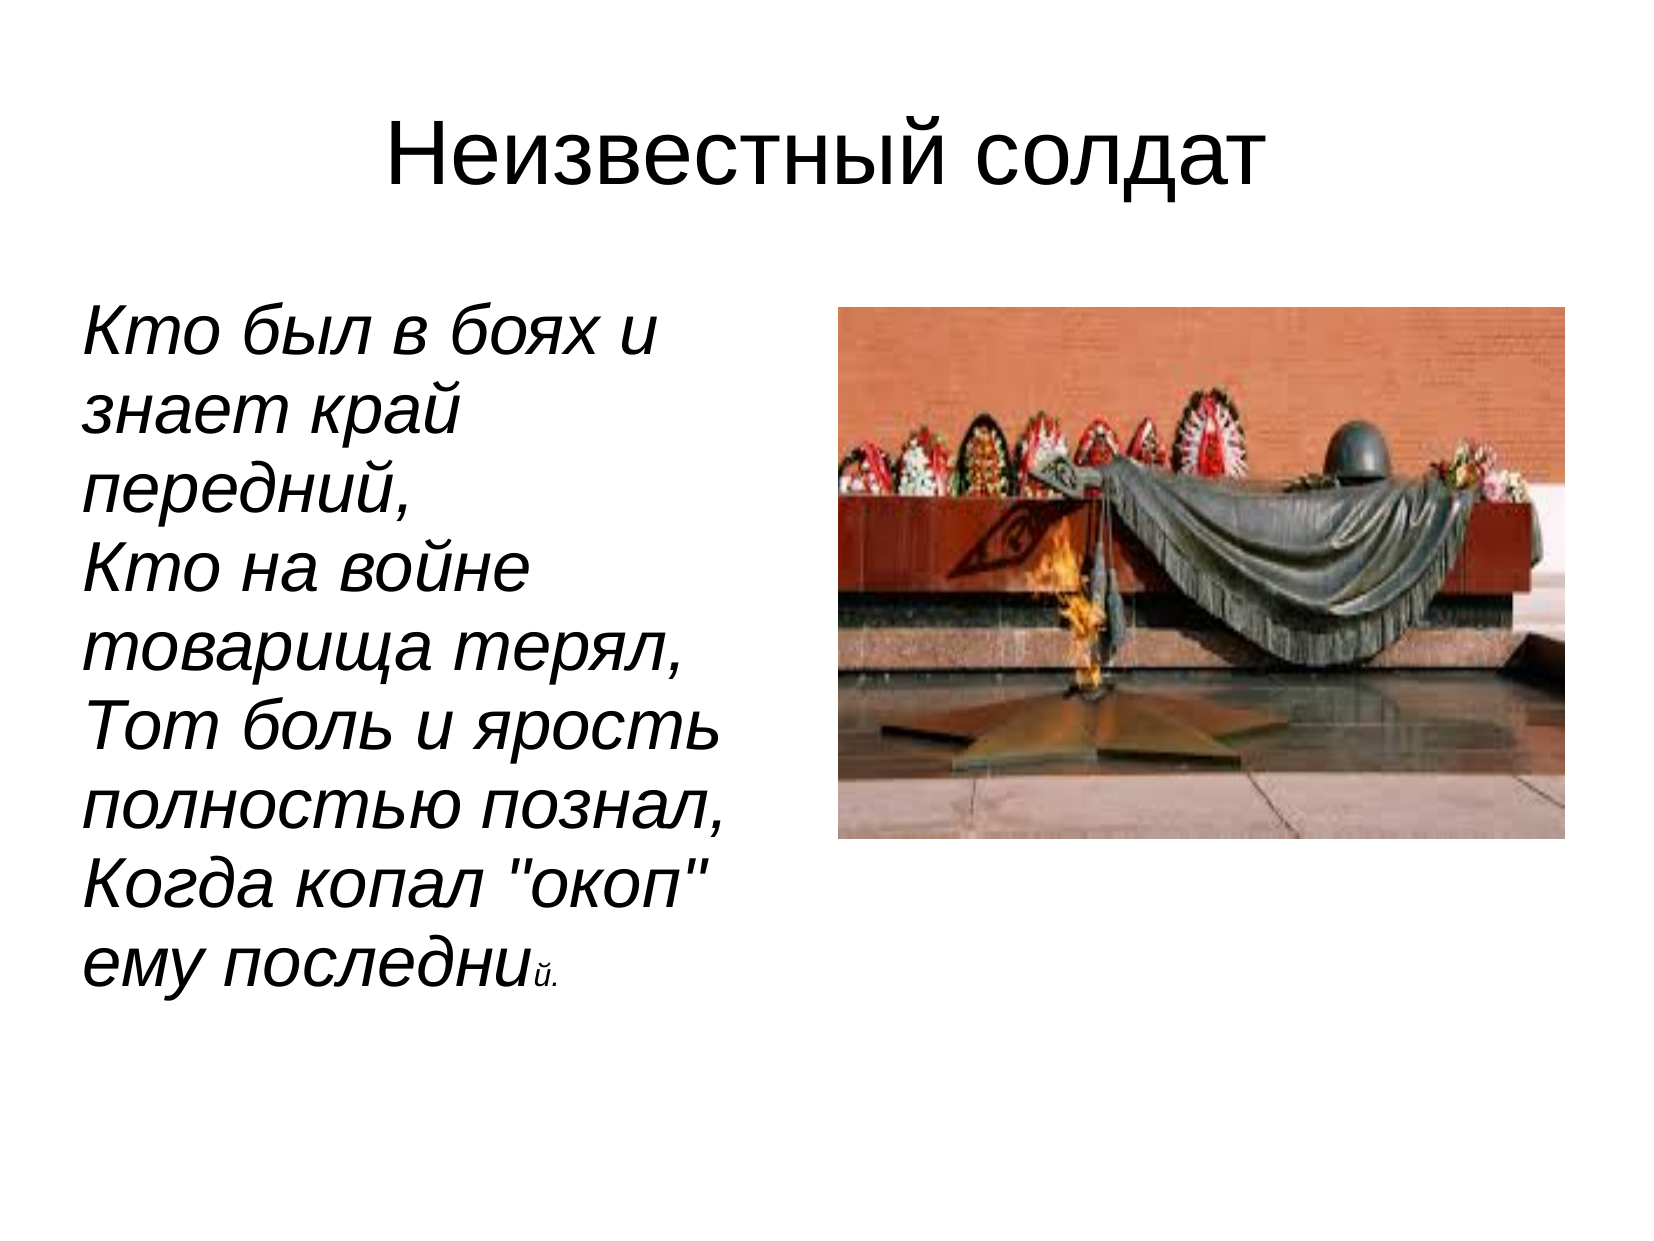

Неизвестный солдат
# Кто был в боях и знает край передний, Кто на войне товарища терял, Тот боль и ярость полностью познал, Когда копал "окоп" ему последний.